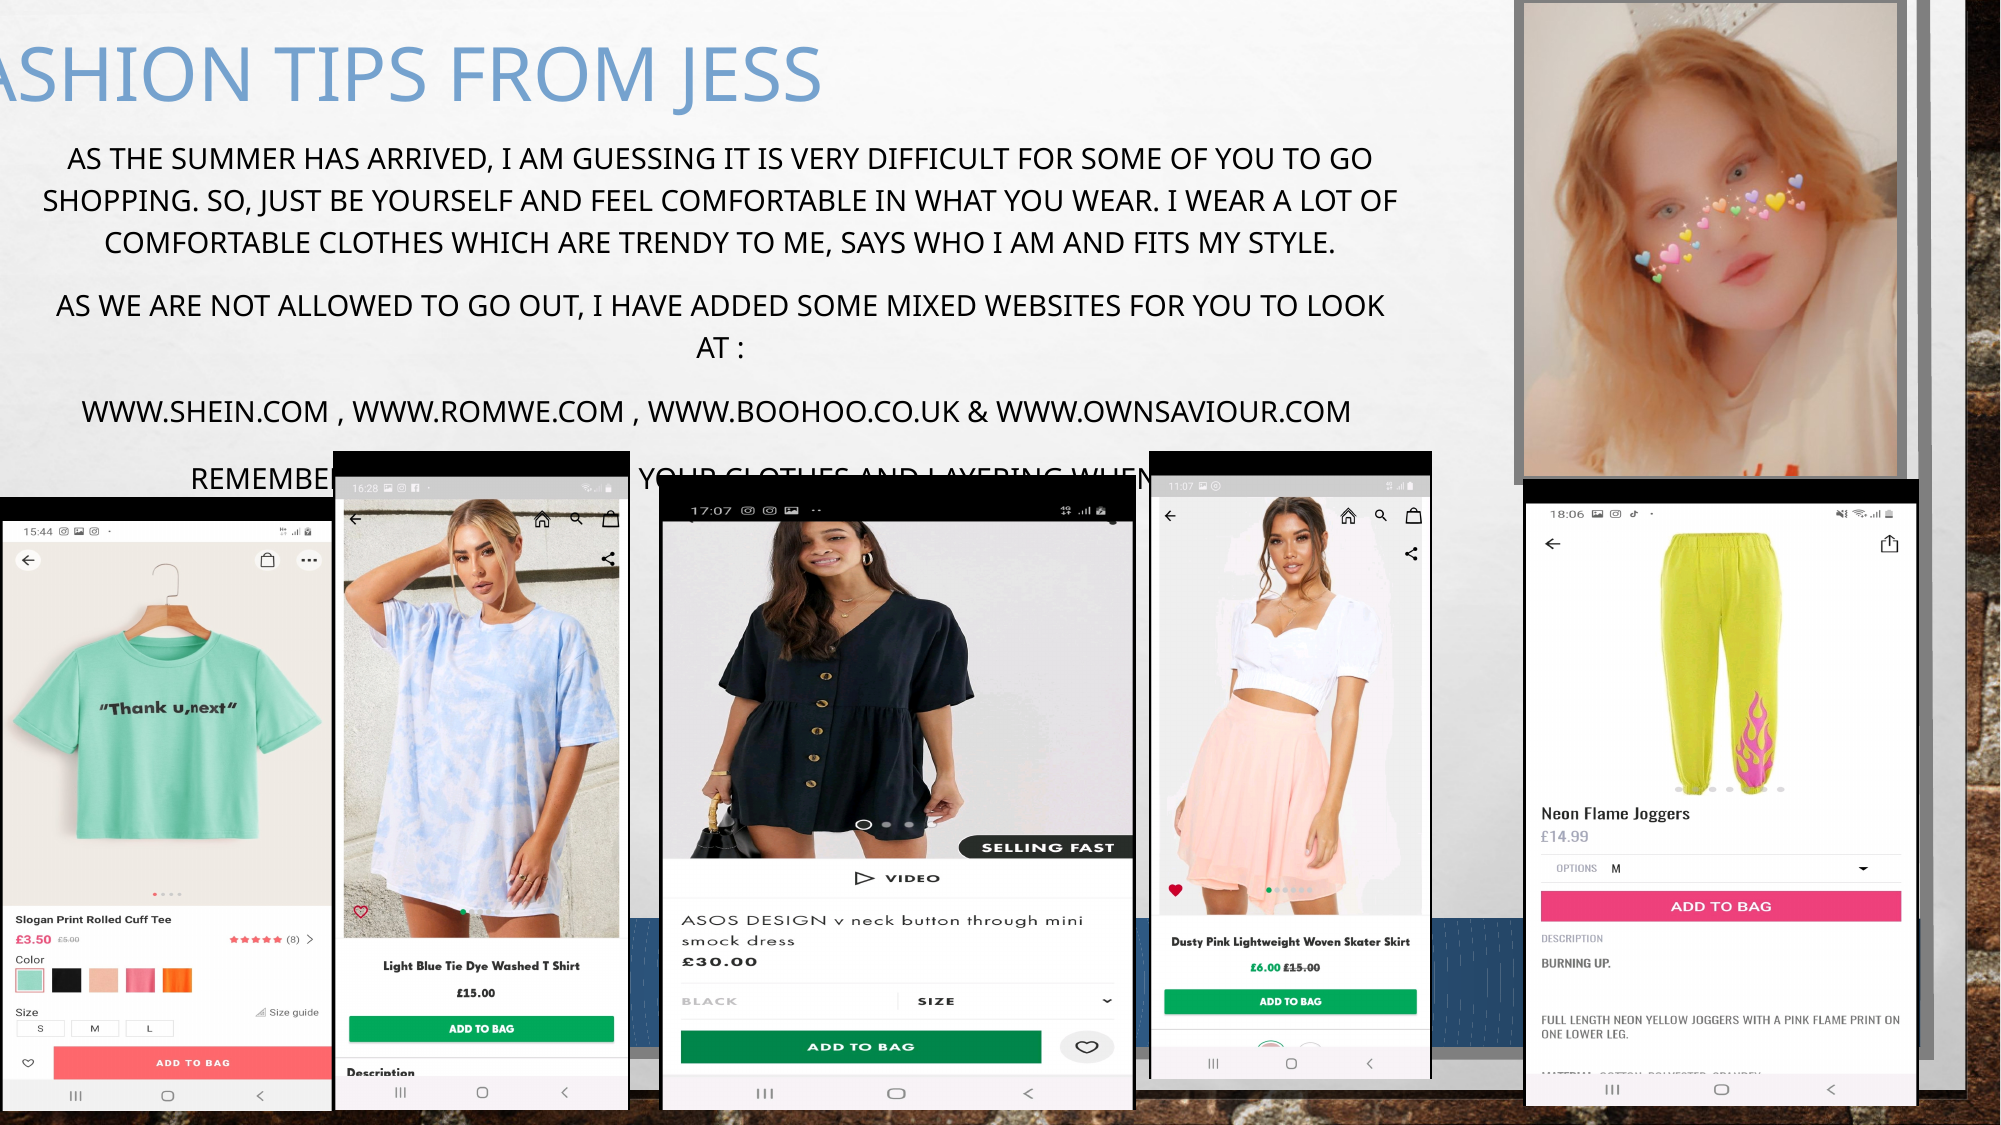

# Fashion TIPS from jess
As the summer has arrived, I am guessing it is very difficult for some of you to go shopping. So, just be yourself and feel comfortable in what you wear. I wear a lot of comfortable clothes which are trendy to me, says who I am and fits my style.
As we are not allowed to go out, I have added some mixed websites for you to look at :
www.Shein.com , www.romwe.com , www.boohoo.co.uk & www.ownsaviour.com
Remember to mix and match your clothes and layering when cold.
By JW